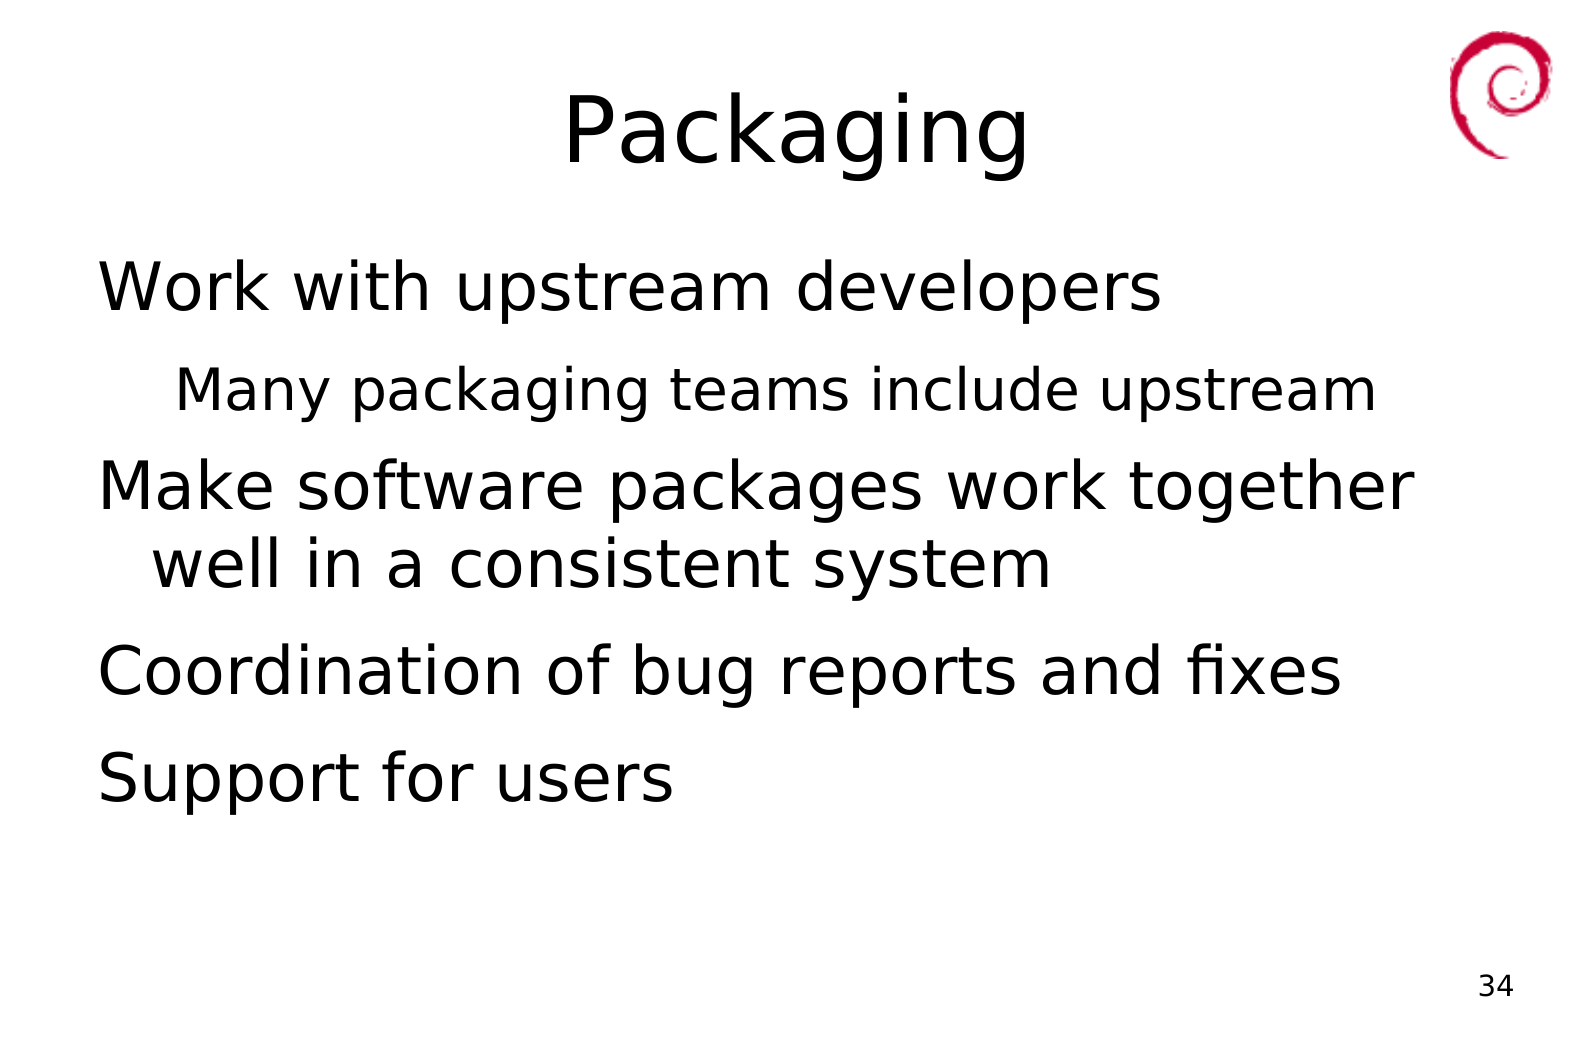

# Packaging
Work with upstream developers
Many packaging teams include upstream
Make software packages work together well in a consistent system
Coordination of bug reports and fixes
Support for users
34